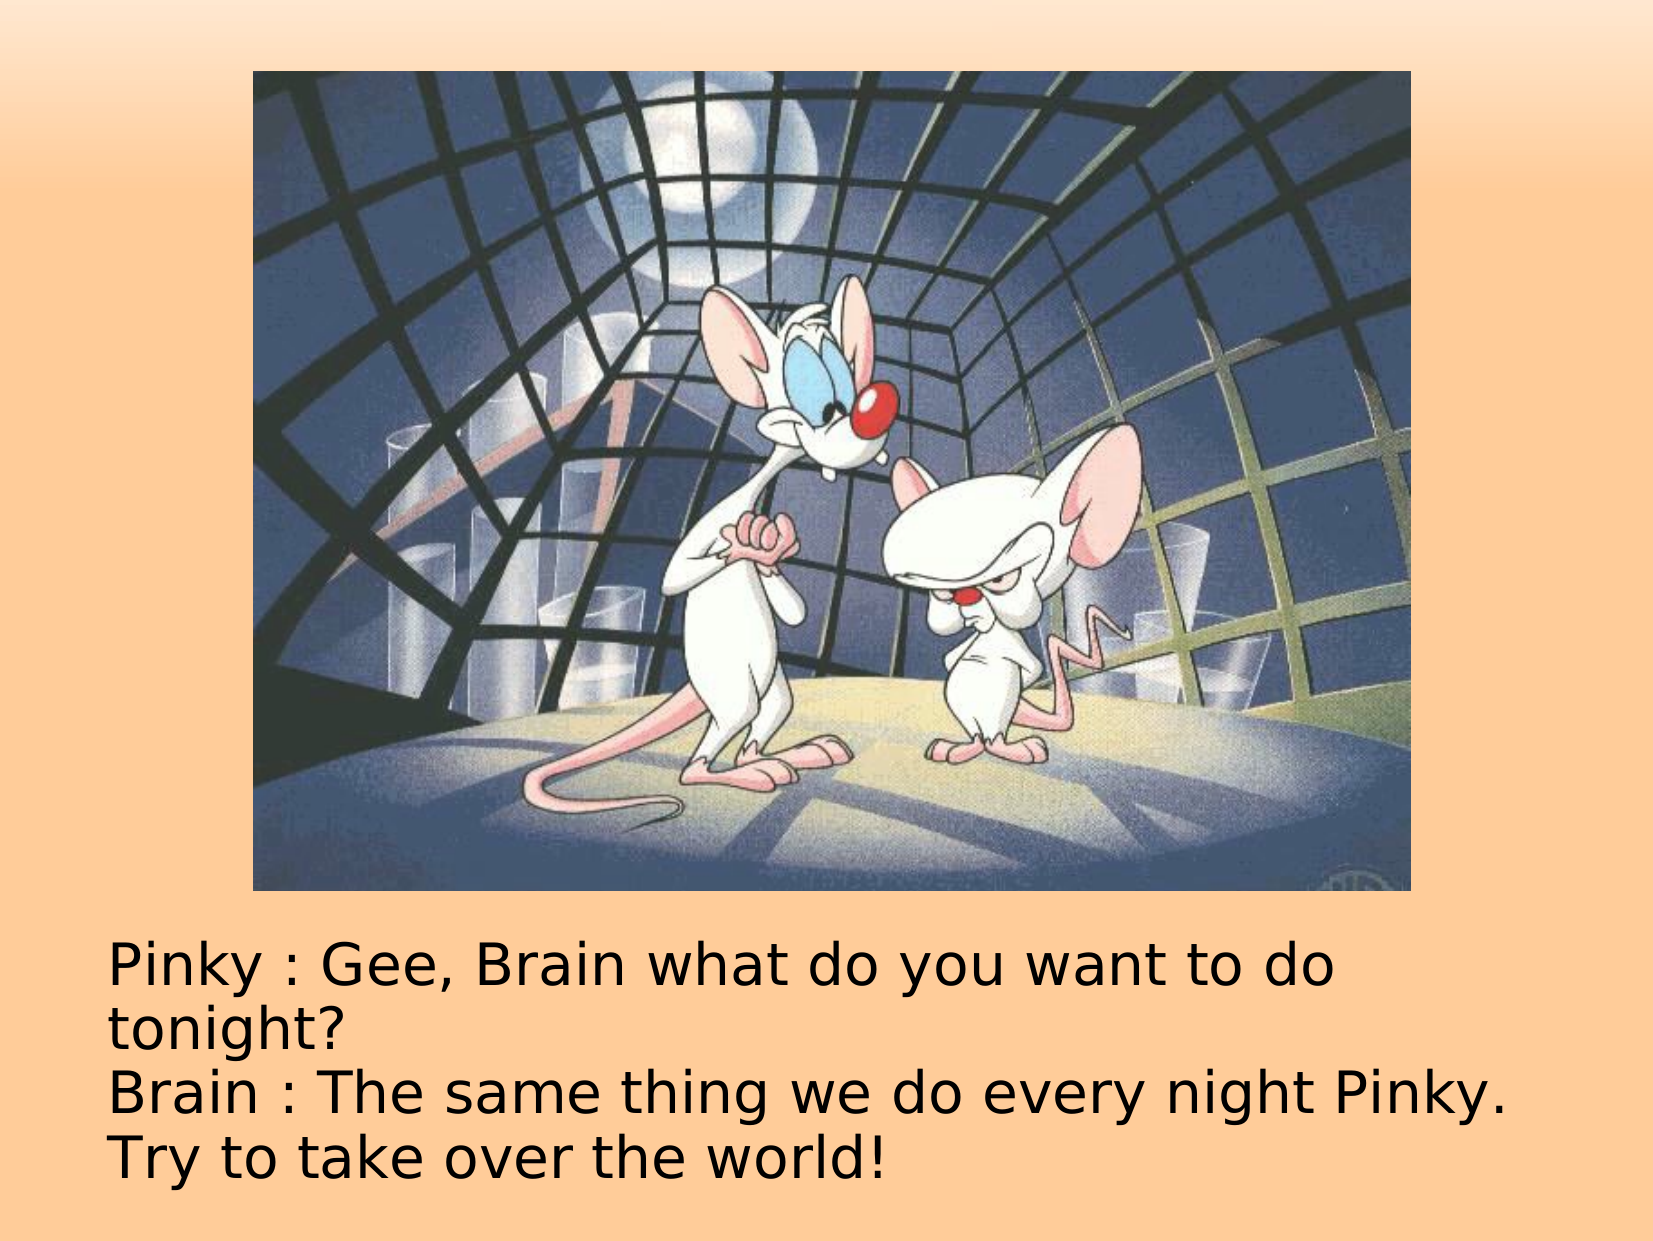

# Pinky : Gee, Brain what do you want to do tonight? Brain : The same thing we do every night Pinky. Try to take over the world!